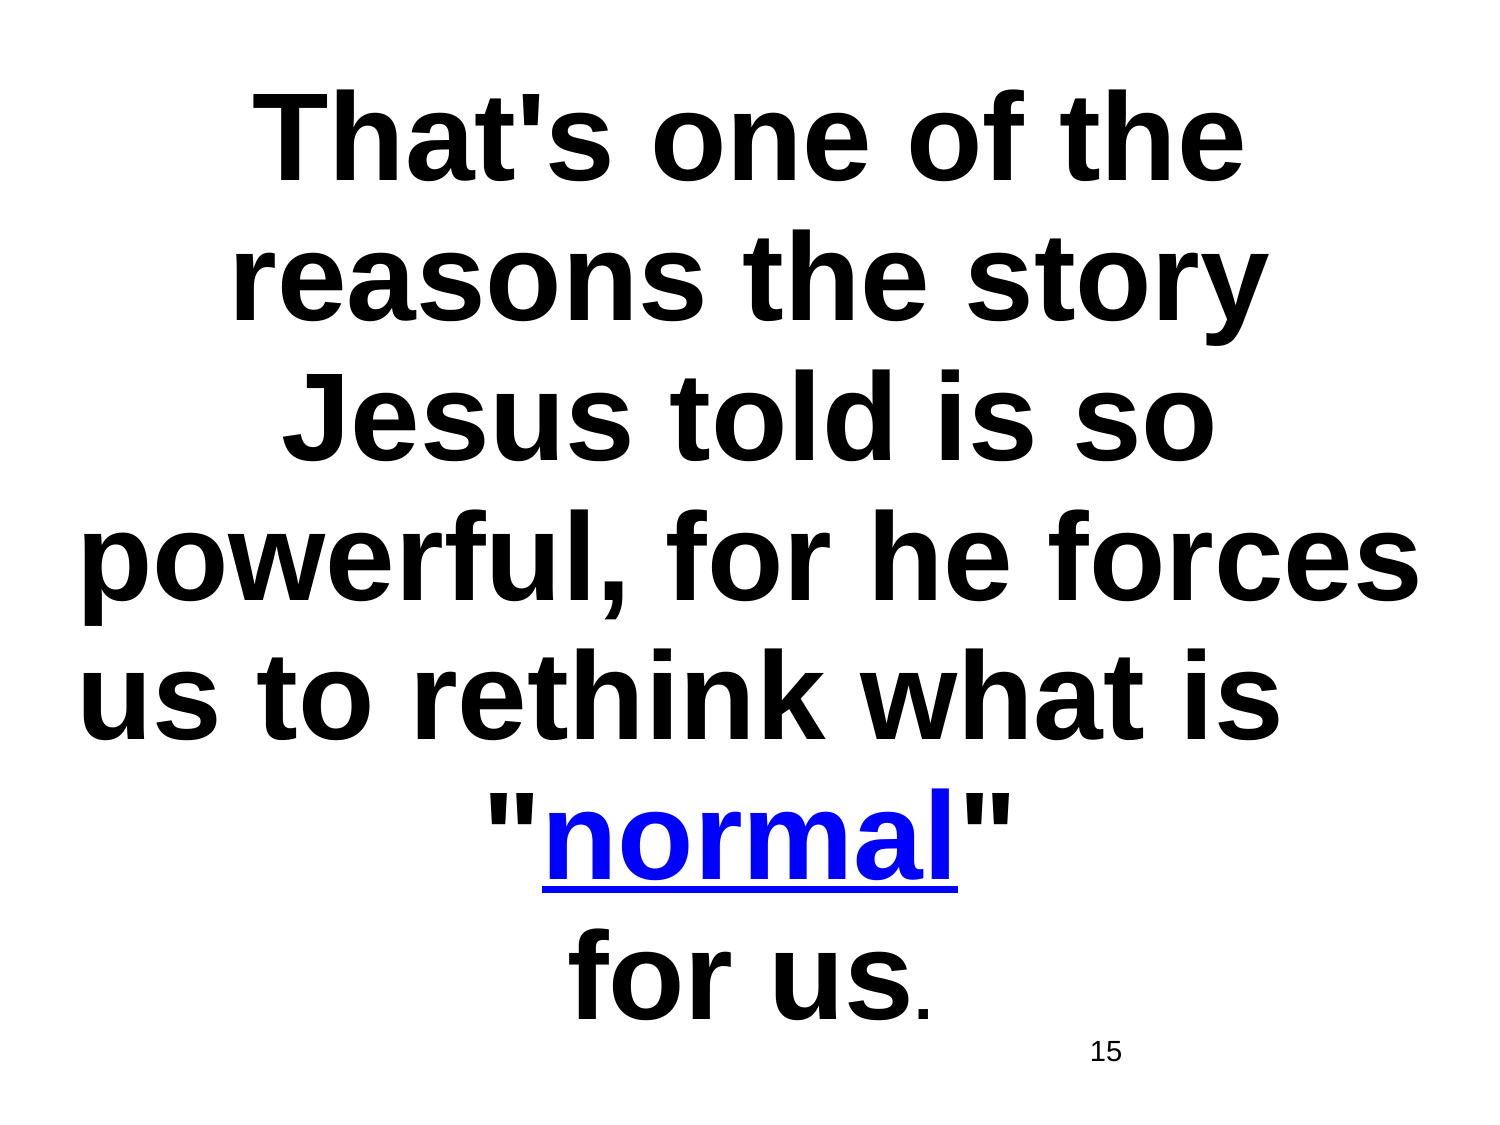

That's one of the reasons the story Jesus told is so powerful, for he forces us to rethink what is "normal"
for us.
15